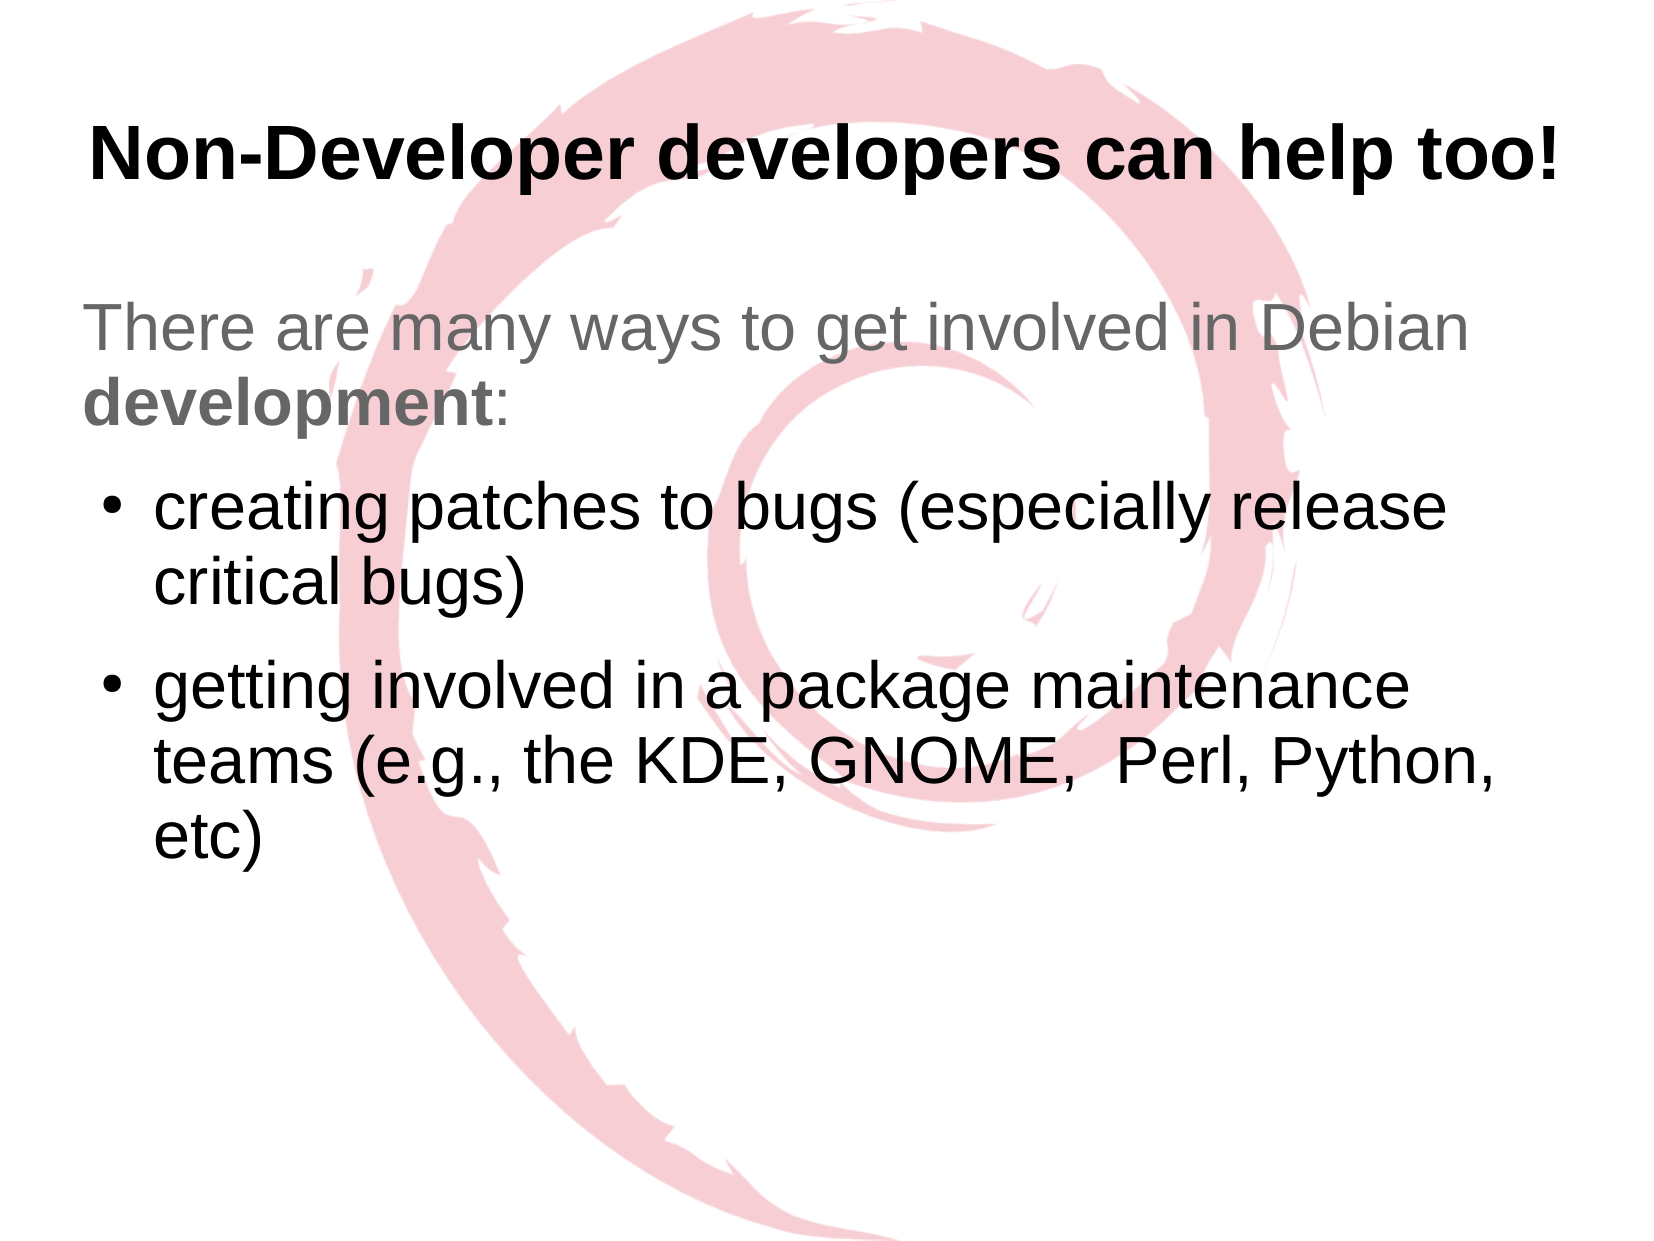

# Non-Developer developers can help too!
There are many ways to get involved in Debian development:
creating patches to bugs (especially release critical bugs)
getting involved in a package maintenance teams (e.g., the KDE, GNOME, Perl, Python, etc)